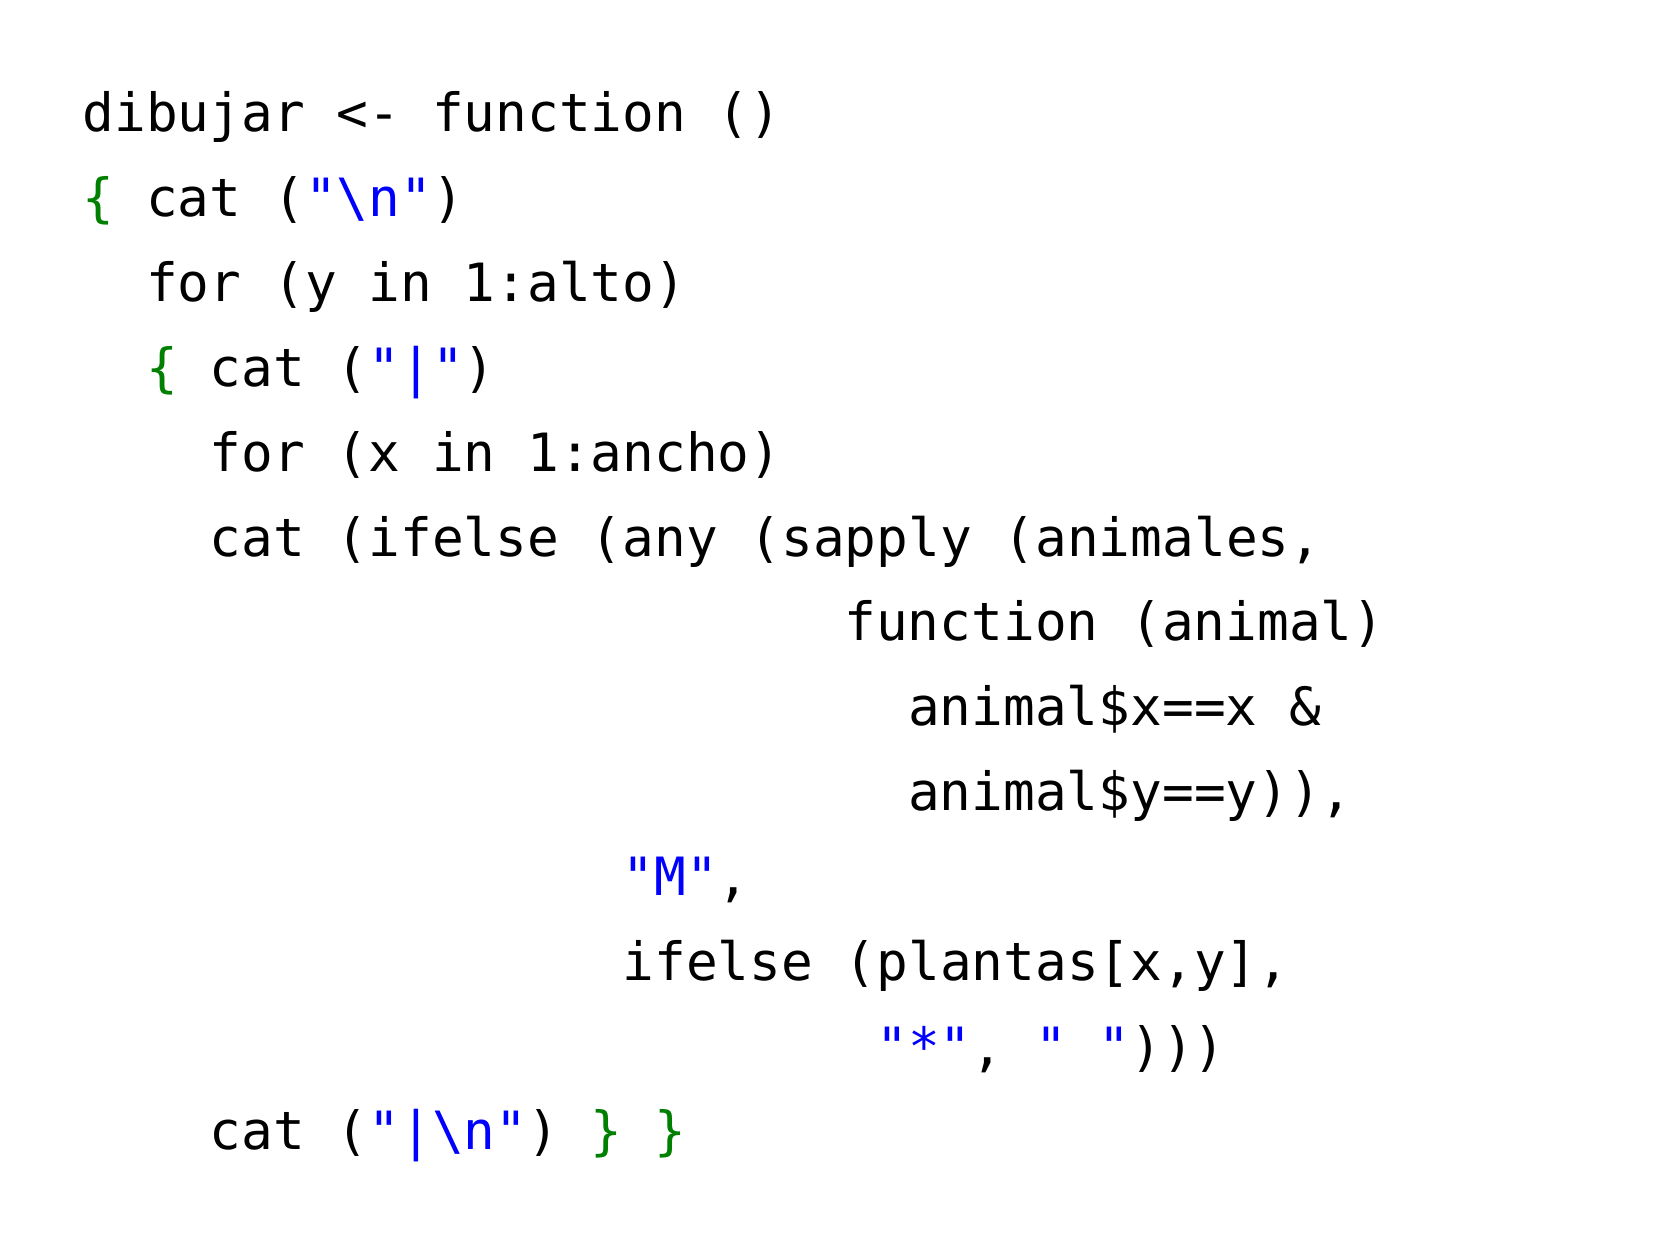

# dibujar <- function ()
{ cat ("\n")
 for (y in 1:alto)
 { cat ("|")
 for (x in 1:ancho)
 cat (ifelse (any (sapply (animales,
 function (animal)
 animal$x==x &
 animal$y==y)),
 "M",
 ifelse (plantas[x,y],
 "*", " ")))
 cat ("|\n") } }